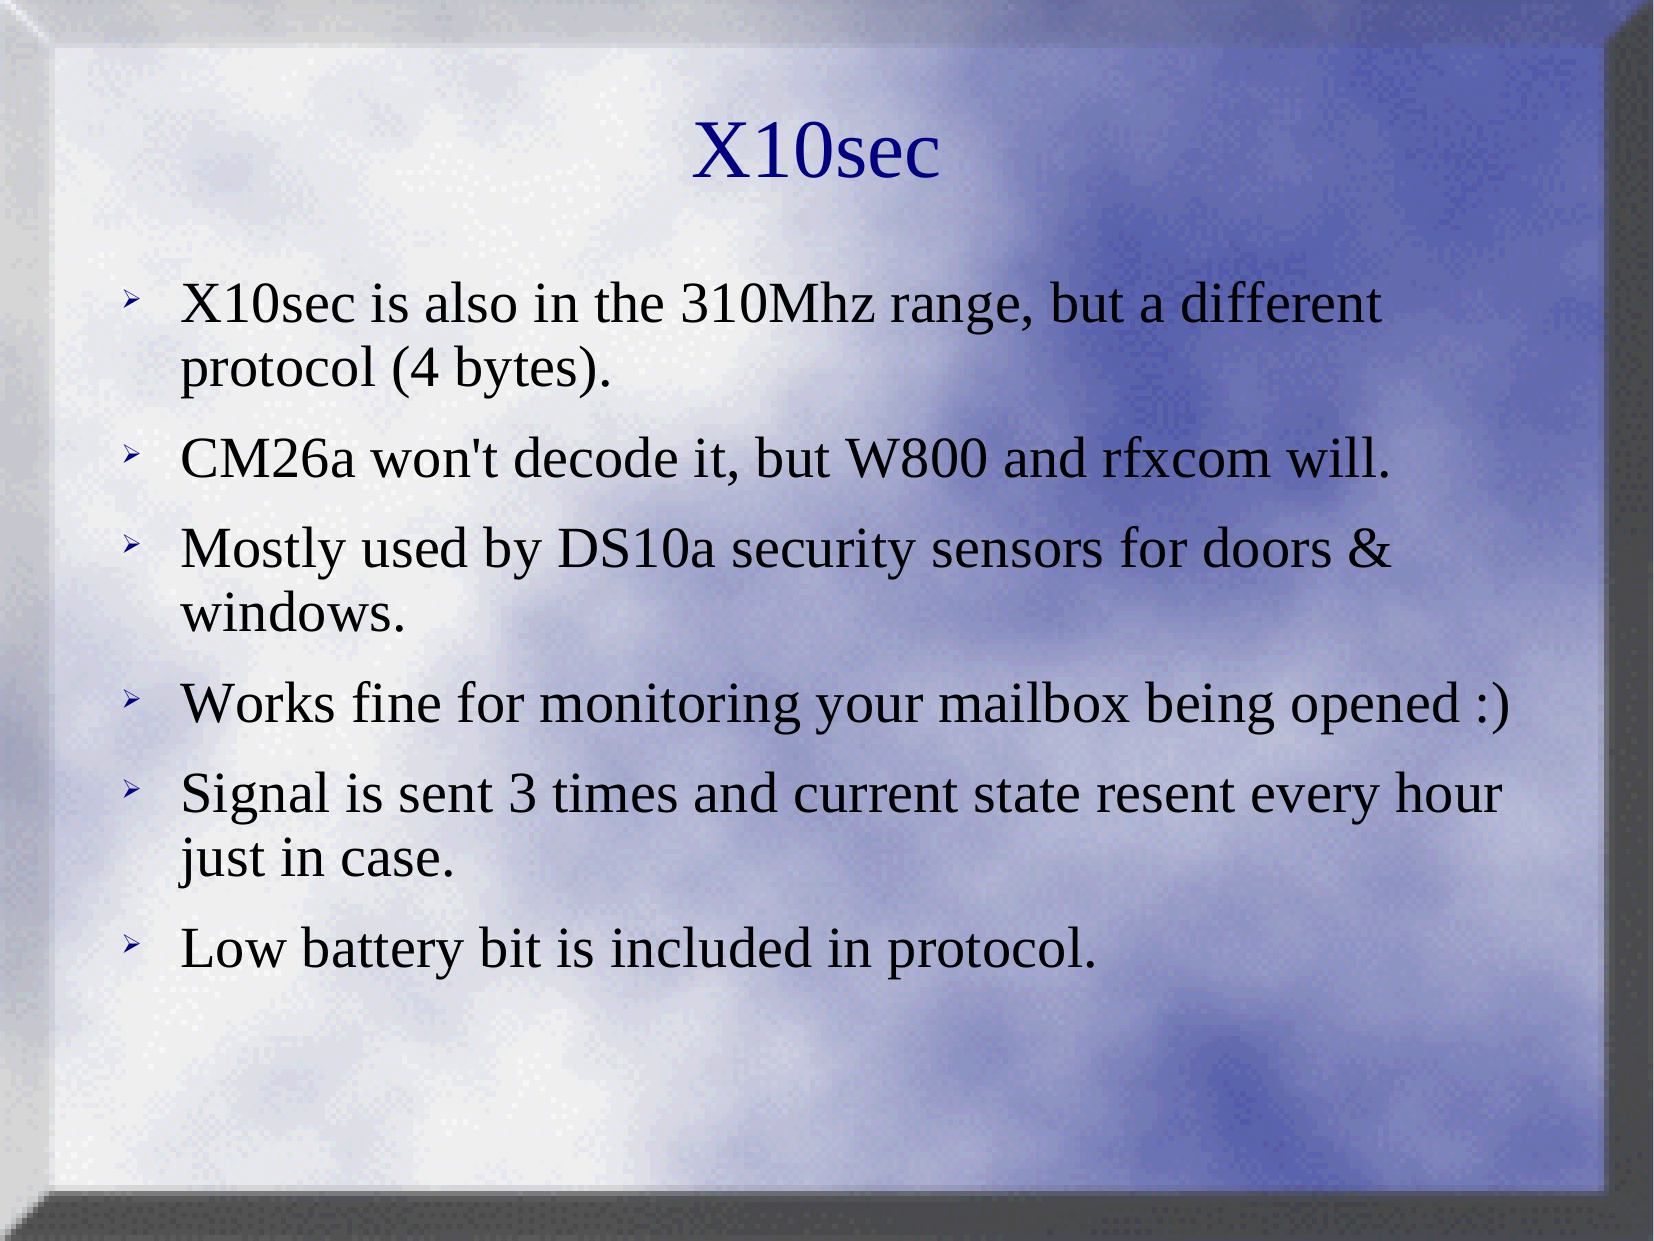

# X10sec
X10sec is also in the 310Mhz range, but a different protocol (4 bytes).
CM26a won't decode it, but W800 and rfxcom will.
Mostly used by DS10a security sensors for doors & windows.
Works fine for monitoring your mailbox being opened :)
Signal is sent 3 times and current state resent every hour just in case.
Low battery bit is included in protocol.